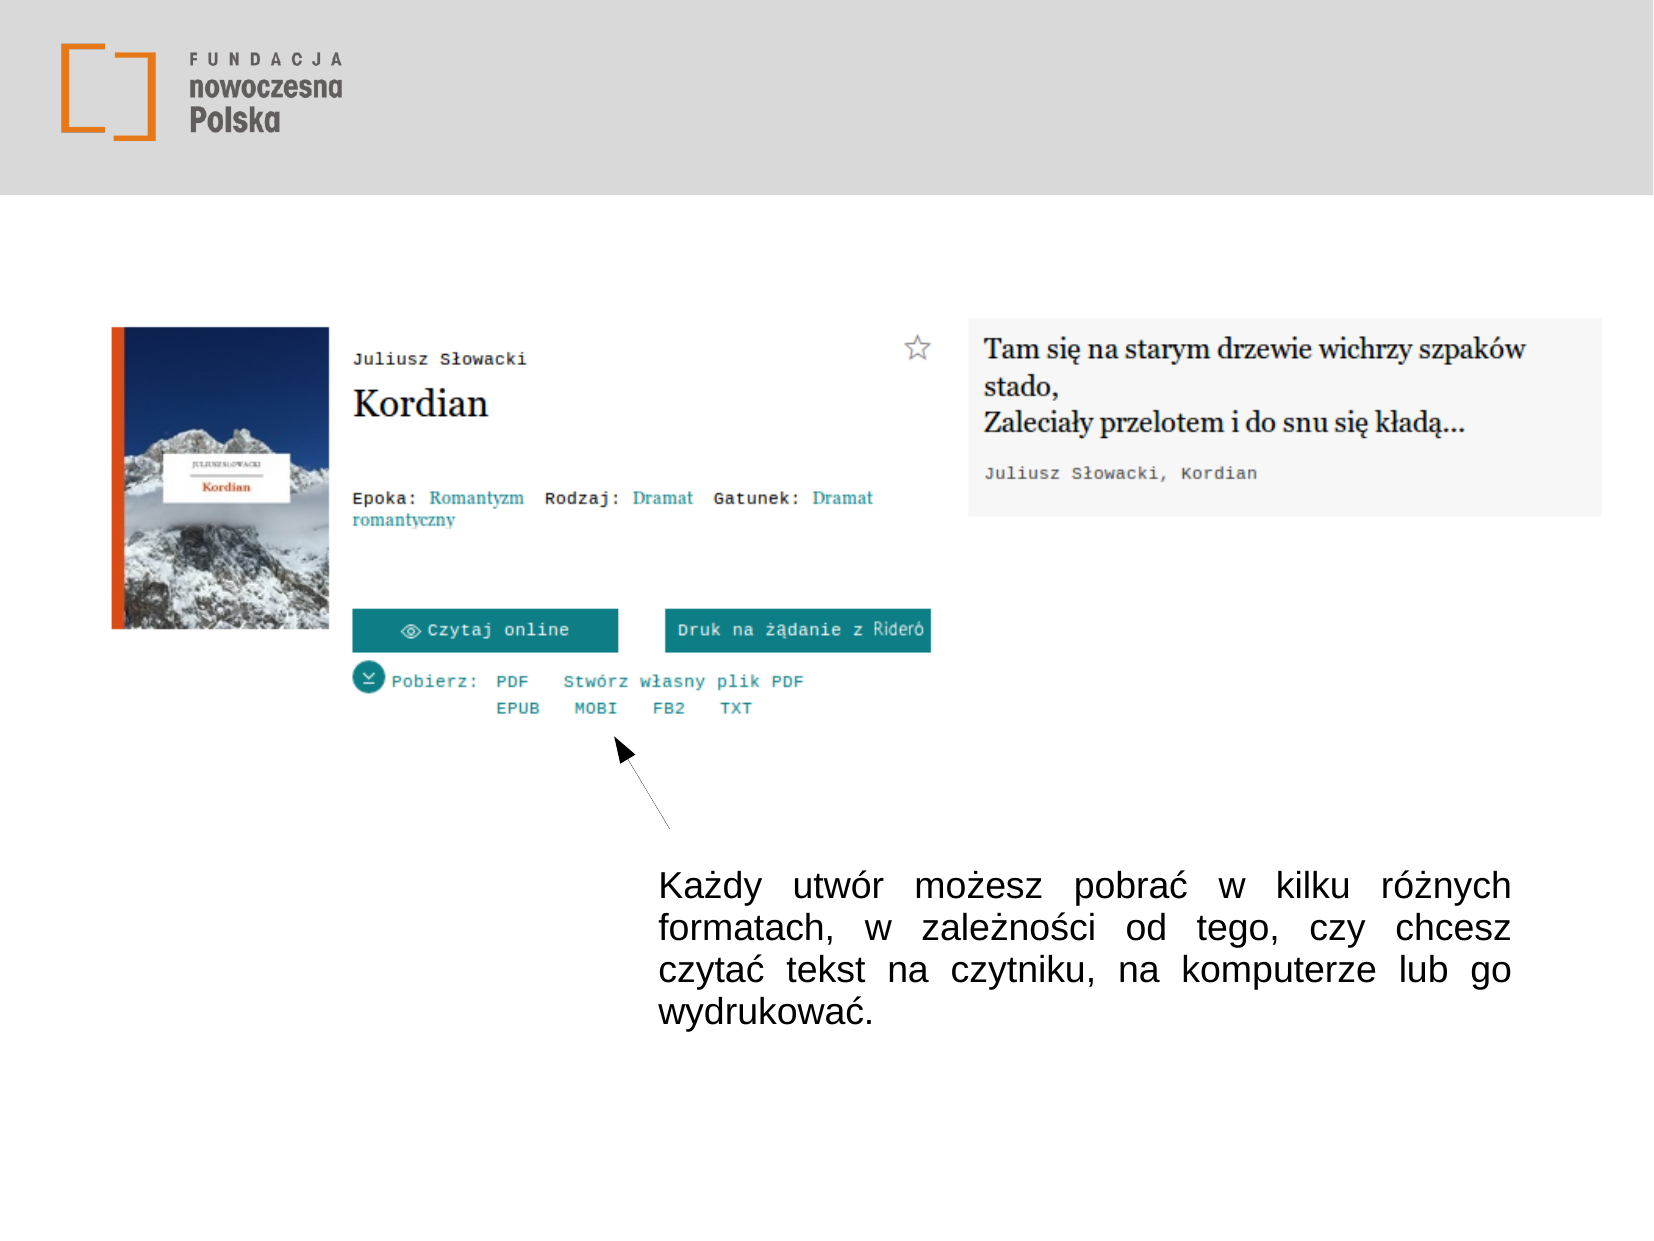

Każdy utwór możesz pobrać w kilku różnych formatach, w zależności od tego, czy chcesz czytać tekst na czytniku, na komputerze lub go wydrukować.